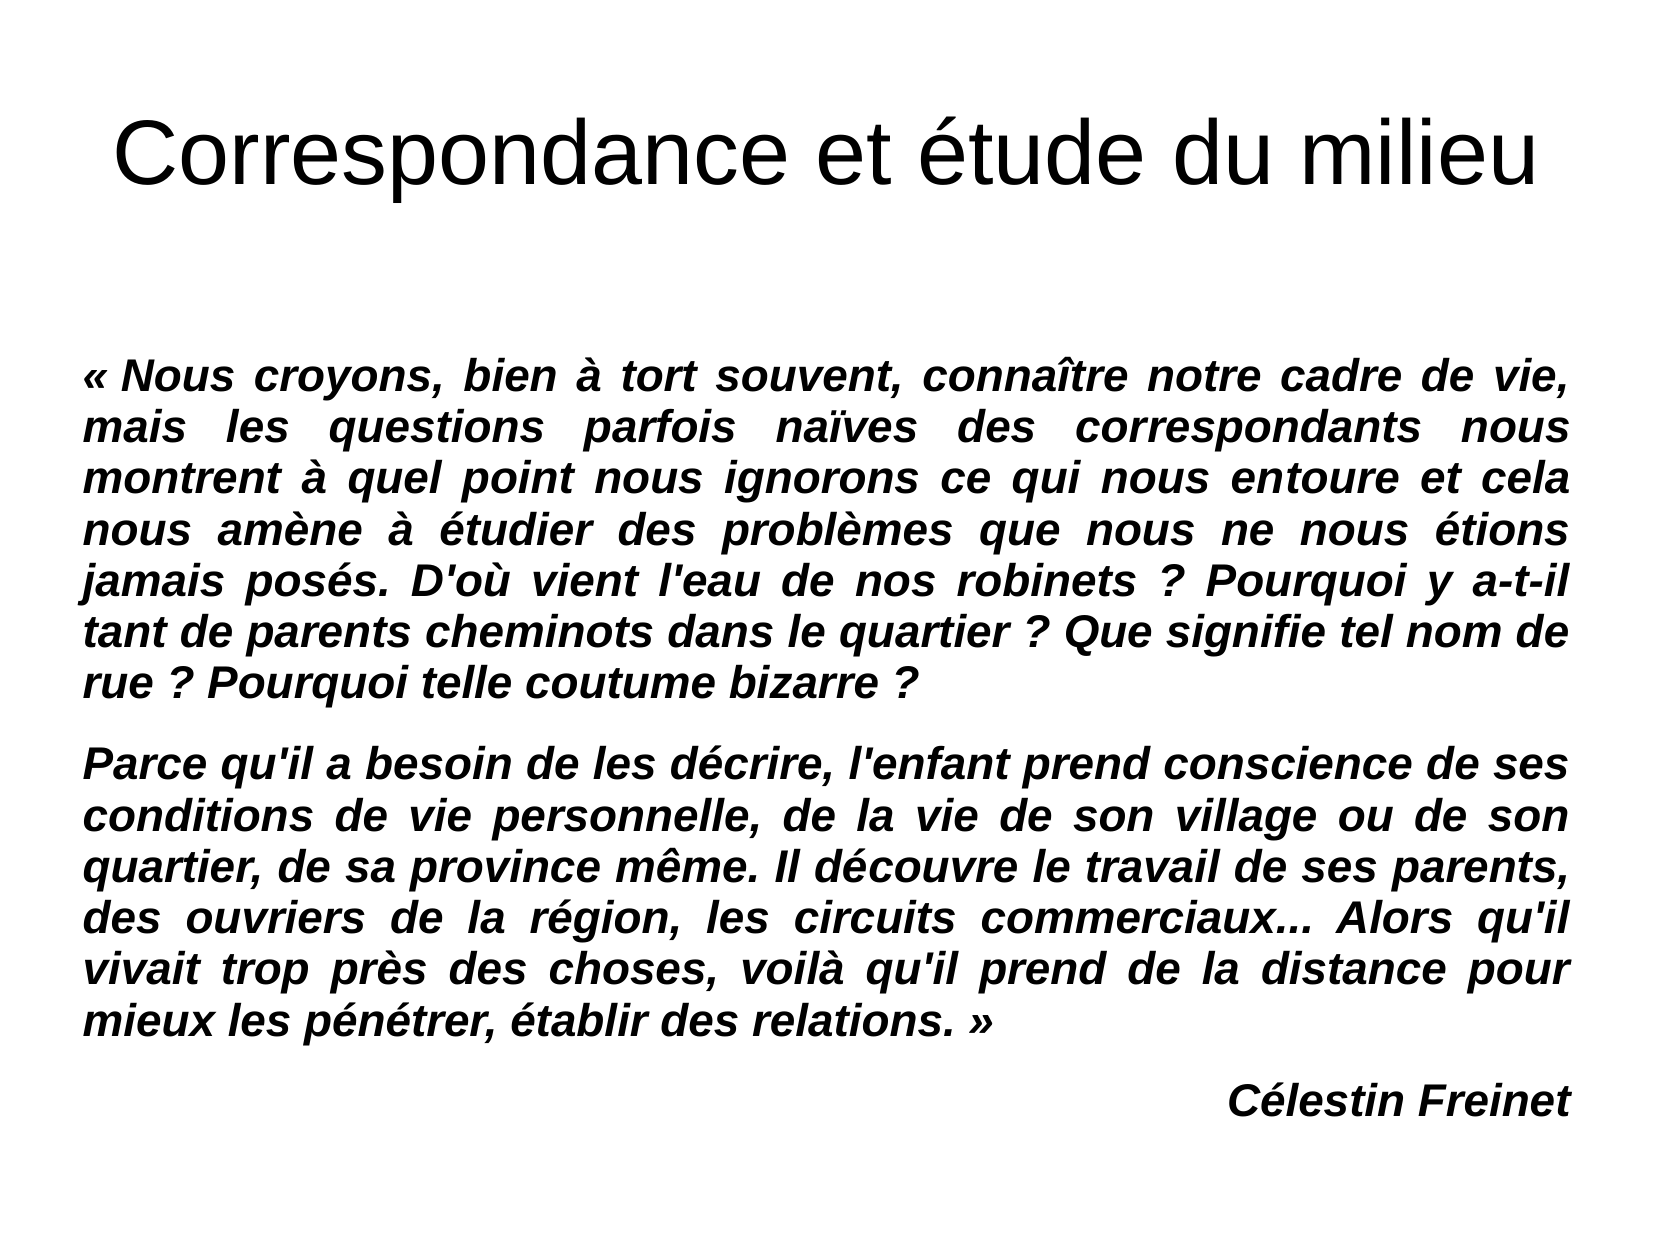

# Correspondance et étude du milieu
« Nous croyons, bien à tort souvent, connaître notre cadre de vie, mais les questions parfois naïves des cor­respondants nous montrent à quel point nous ignorons ce qui nous en­toure et cela nous amène à étudier des problèmes que nous ne nous étions jamais posés. D'où vient l'eau de nos robinets ? Pourquoi y a-t-il tant de parents cheminots dans le quartier ? Que signifie tel nom de rue ? Pourquoi telle coutume bizarre ?
Parce qu'il a besoin de les décrire, l'enfant prend conscience de ses conditions de vie personnelle, de la vie de son village ou de son quartier, de sa province même. Il dé­couvre le travail de ses parents, des ouvriers de la région, les circuits commerciaux... Alors qu'il vivait trop près des choses, voilà qu'il prend de la distance pour mieux les pénétrer, établir des relations. »
Célestin Freinet